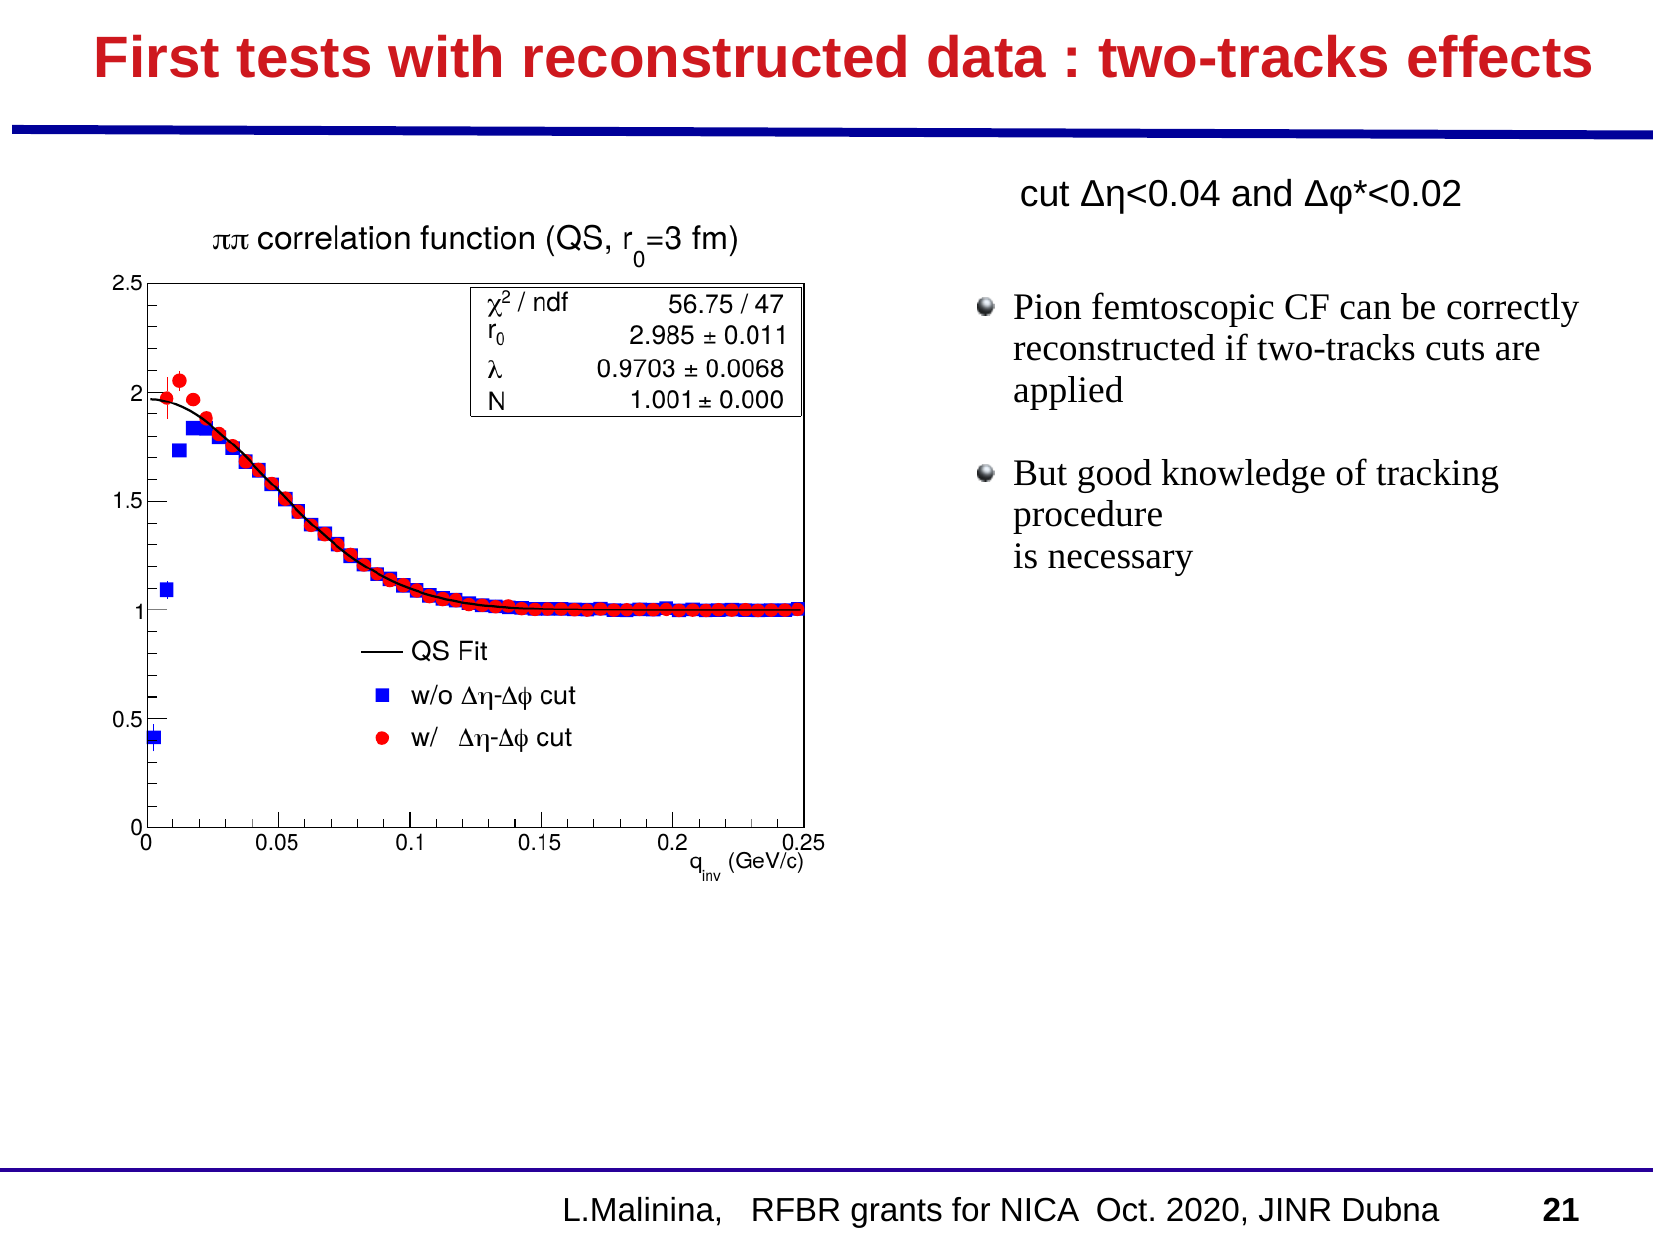

First tests with reconstructed data : two-tracks effects
cut Δη<0.04 and Δφ*<0.02
Pion femtoscopic CF can be correctly reconstructed if two-tracks cuts are applied
But good knowledge of tracking procedure
is necessary
 L.Malinina, RFBR grants for NICA Oct. 2020, JINR Dubna